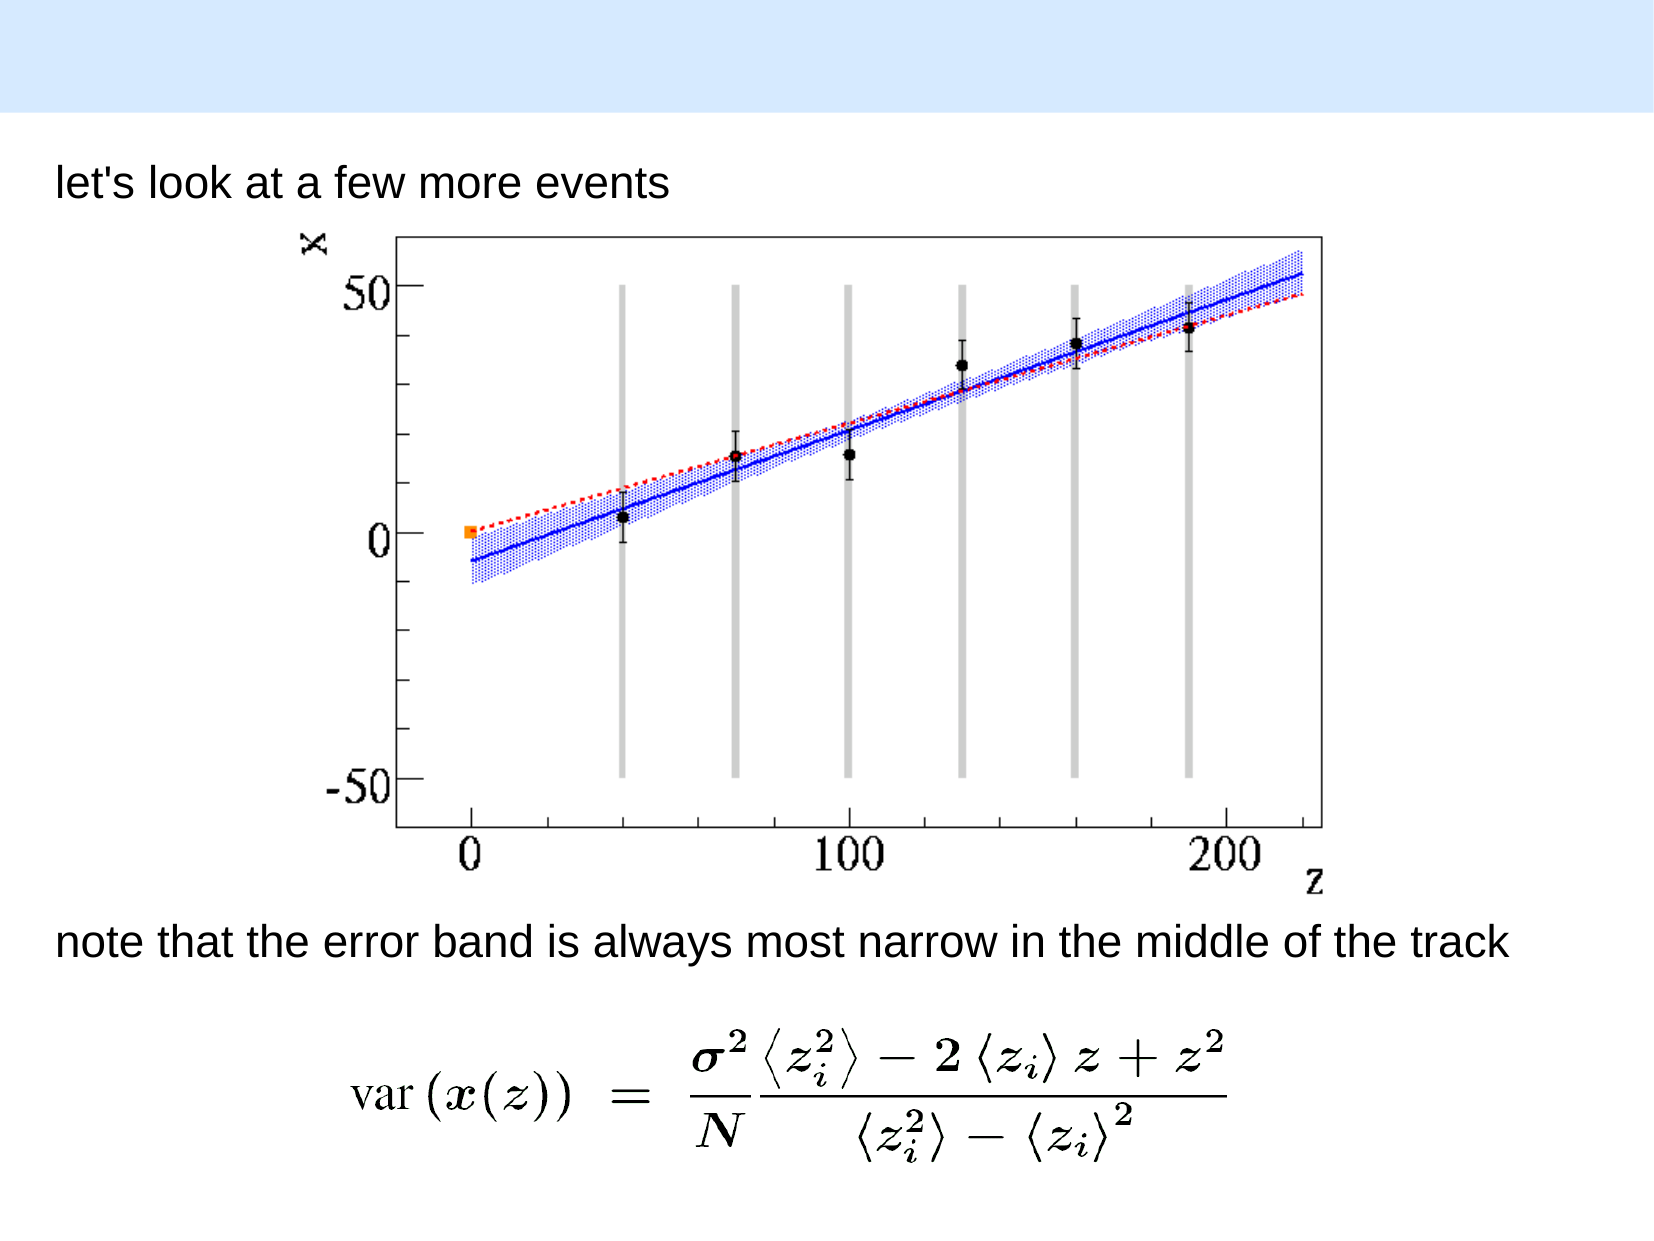

#
let's look at a few more events
note that the error band is always most narrow in the middle of the track